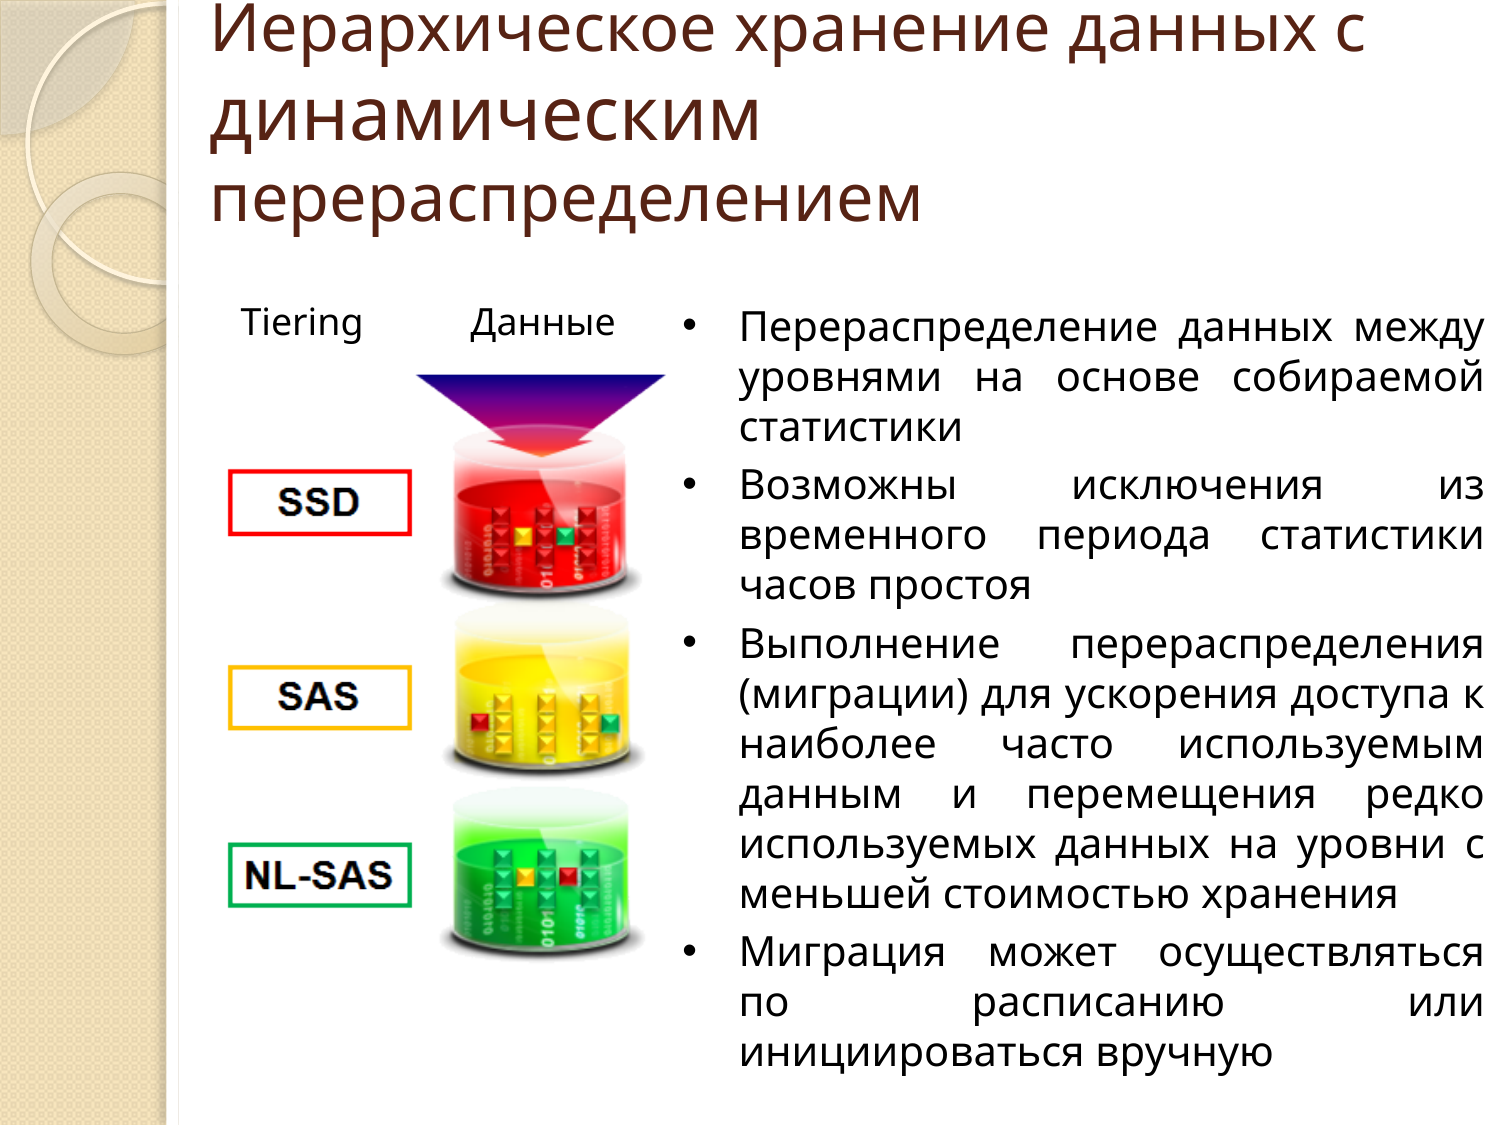

# Иерархическое хранение данных с динамическим перераспределением
Tiering
Данные
Перераспределение данных между уровнями на основе собираемой статистики
Возможны исключения из временного периода статистики часов простоя
Выполнение перераспределения (миграции) для ускорения доступа к наиболее часто используемым данным и перемещения редко используемых данных на уровни с меньшей стоимостью хранения
Миграция может осуществляться по расписанию или инициироваться вручную